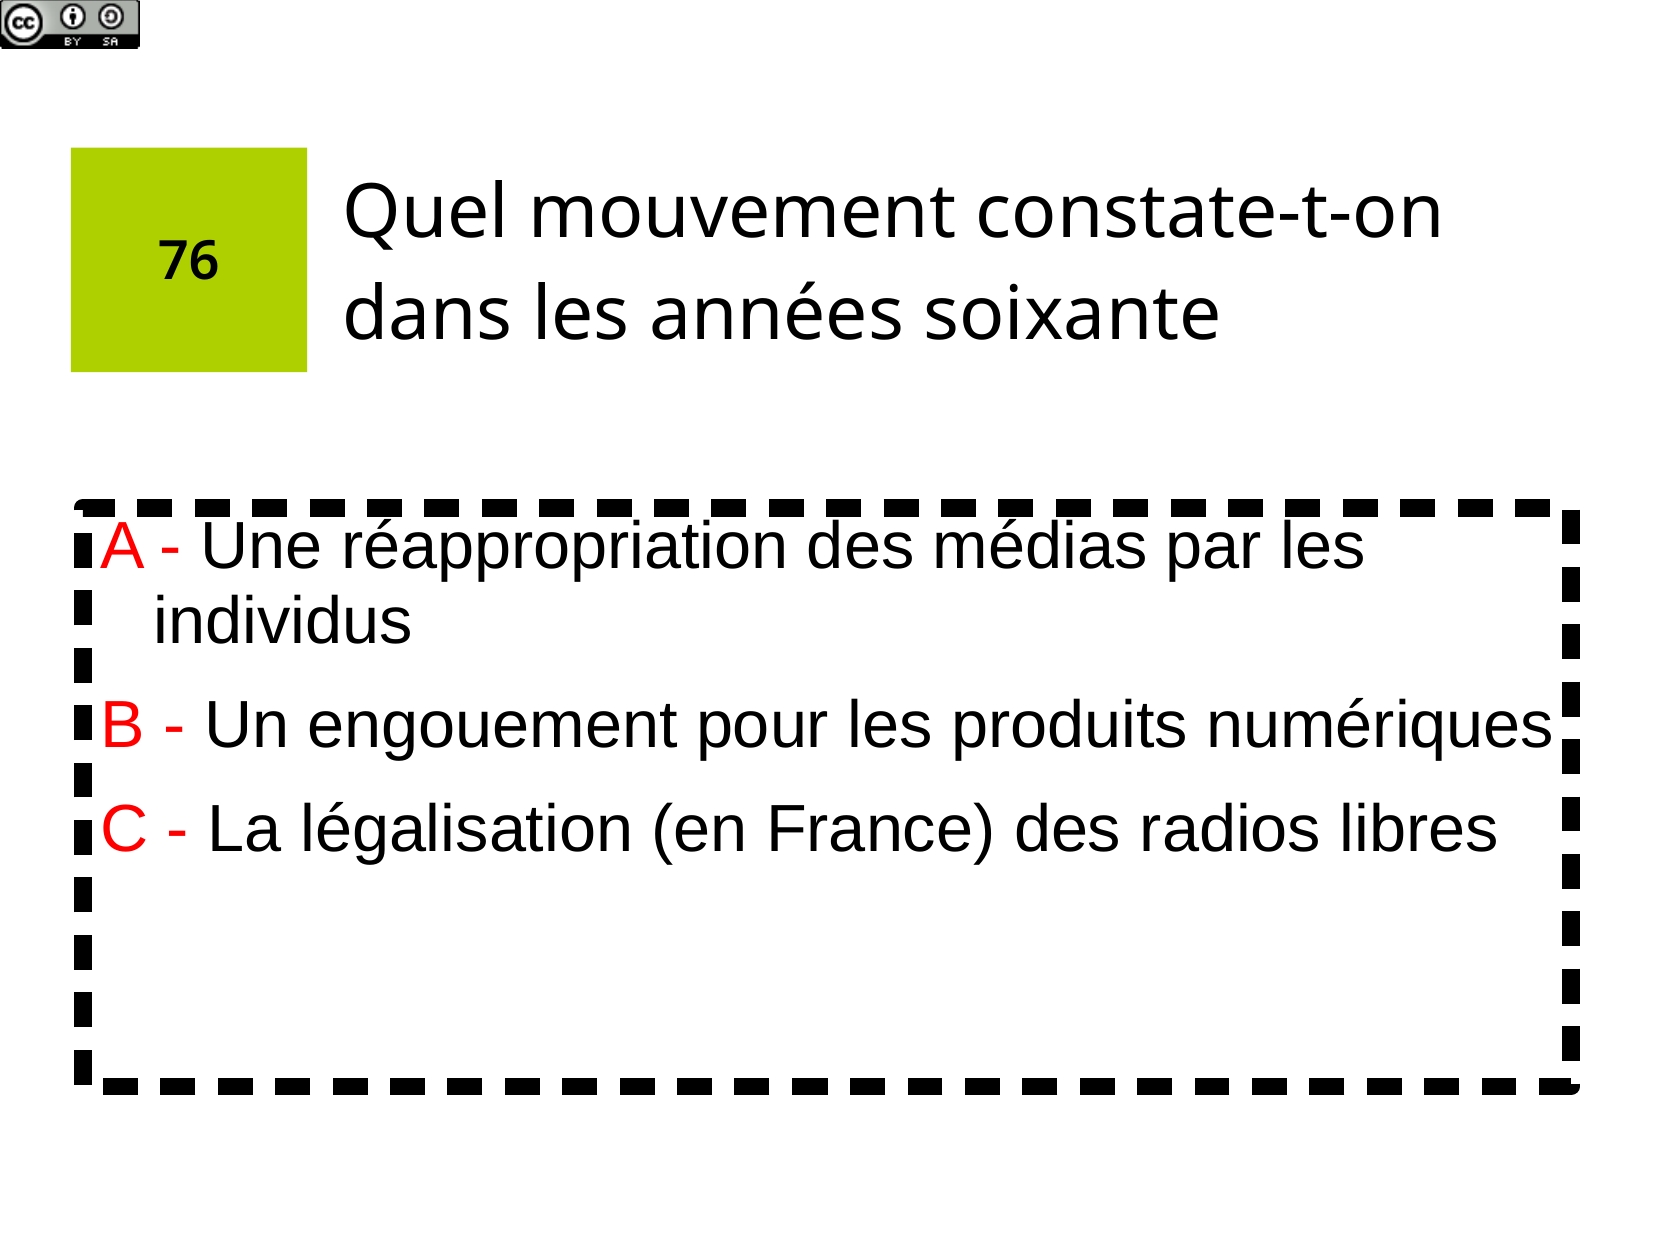

# Quel mouvement constate-t-on dans les années soixante
76
Une réappropriation des médias par les individus
Un engouement pour les produits numériques
La légalisation (en France) des radios libres